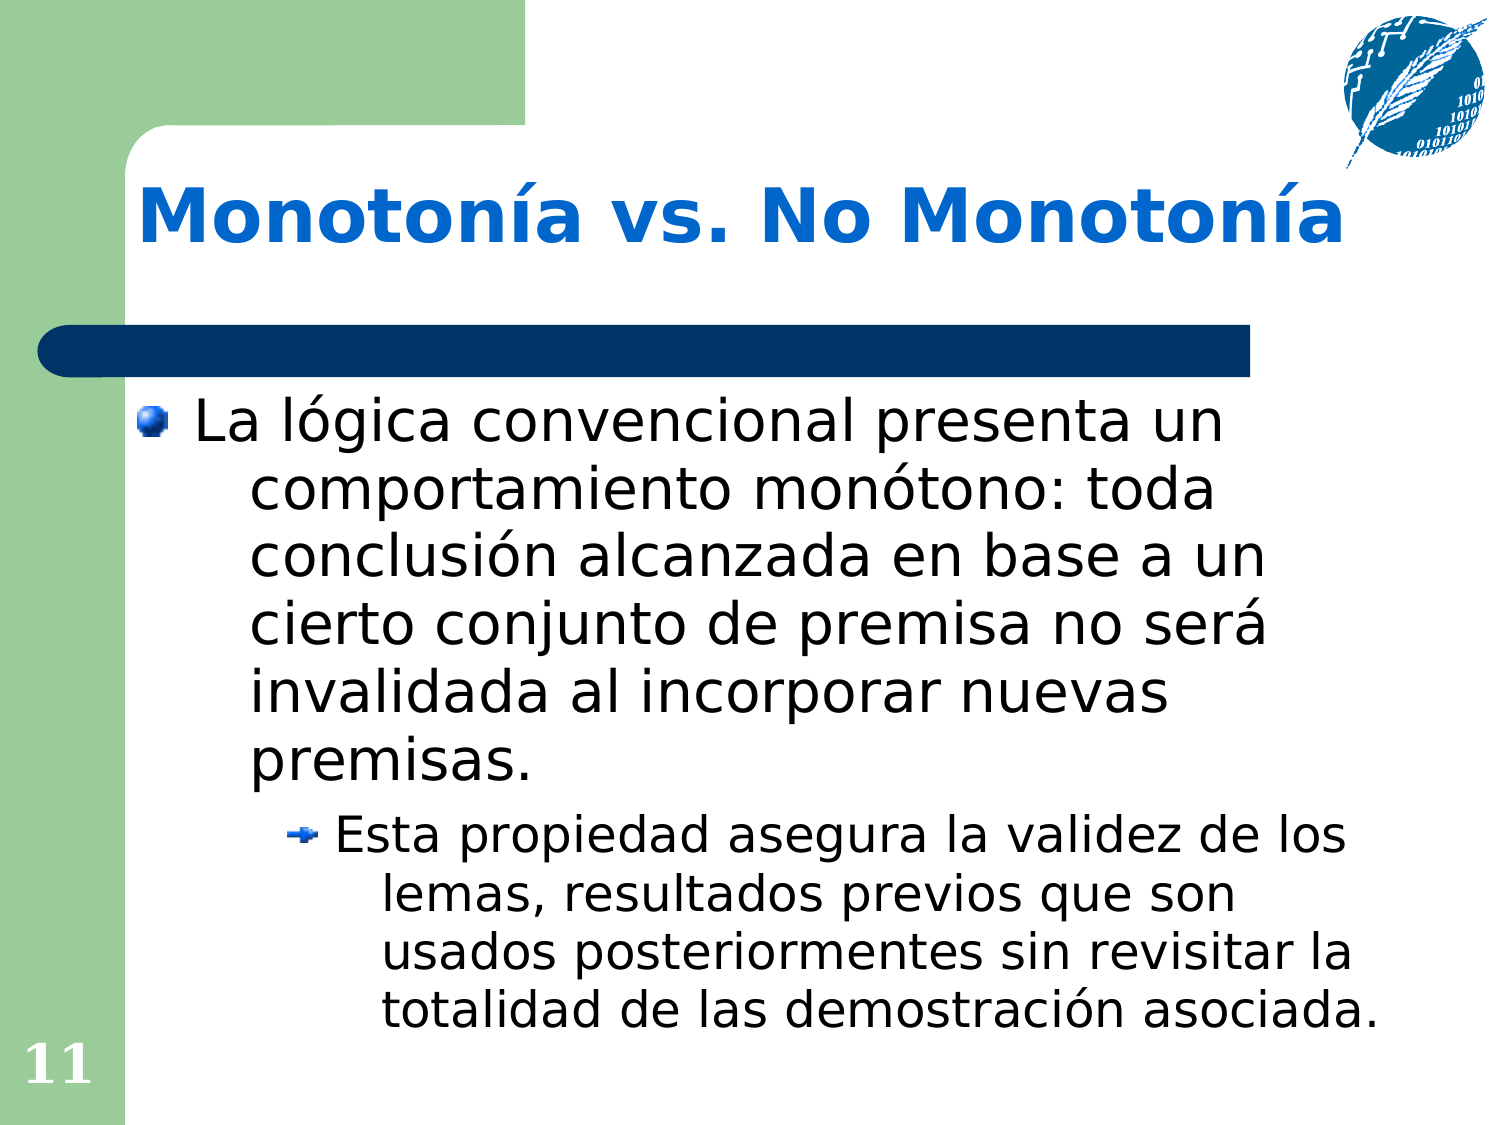

# Monotonía vs. No Monotonía
La lógica convencional presenta un comportamiento monótono: toda conclusión alcanzada en base a un cierto conjunto de premisa no será invalidada al incorporar nuevas premisas.
Esta propiedad asegura la validez de los lemas, resultados previos que son usados posteriormentes sin revisitar la totalidad de las demostración asociada.
11